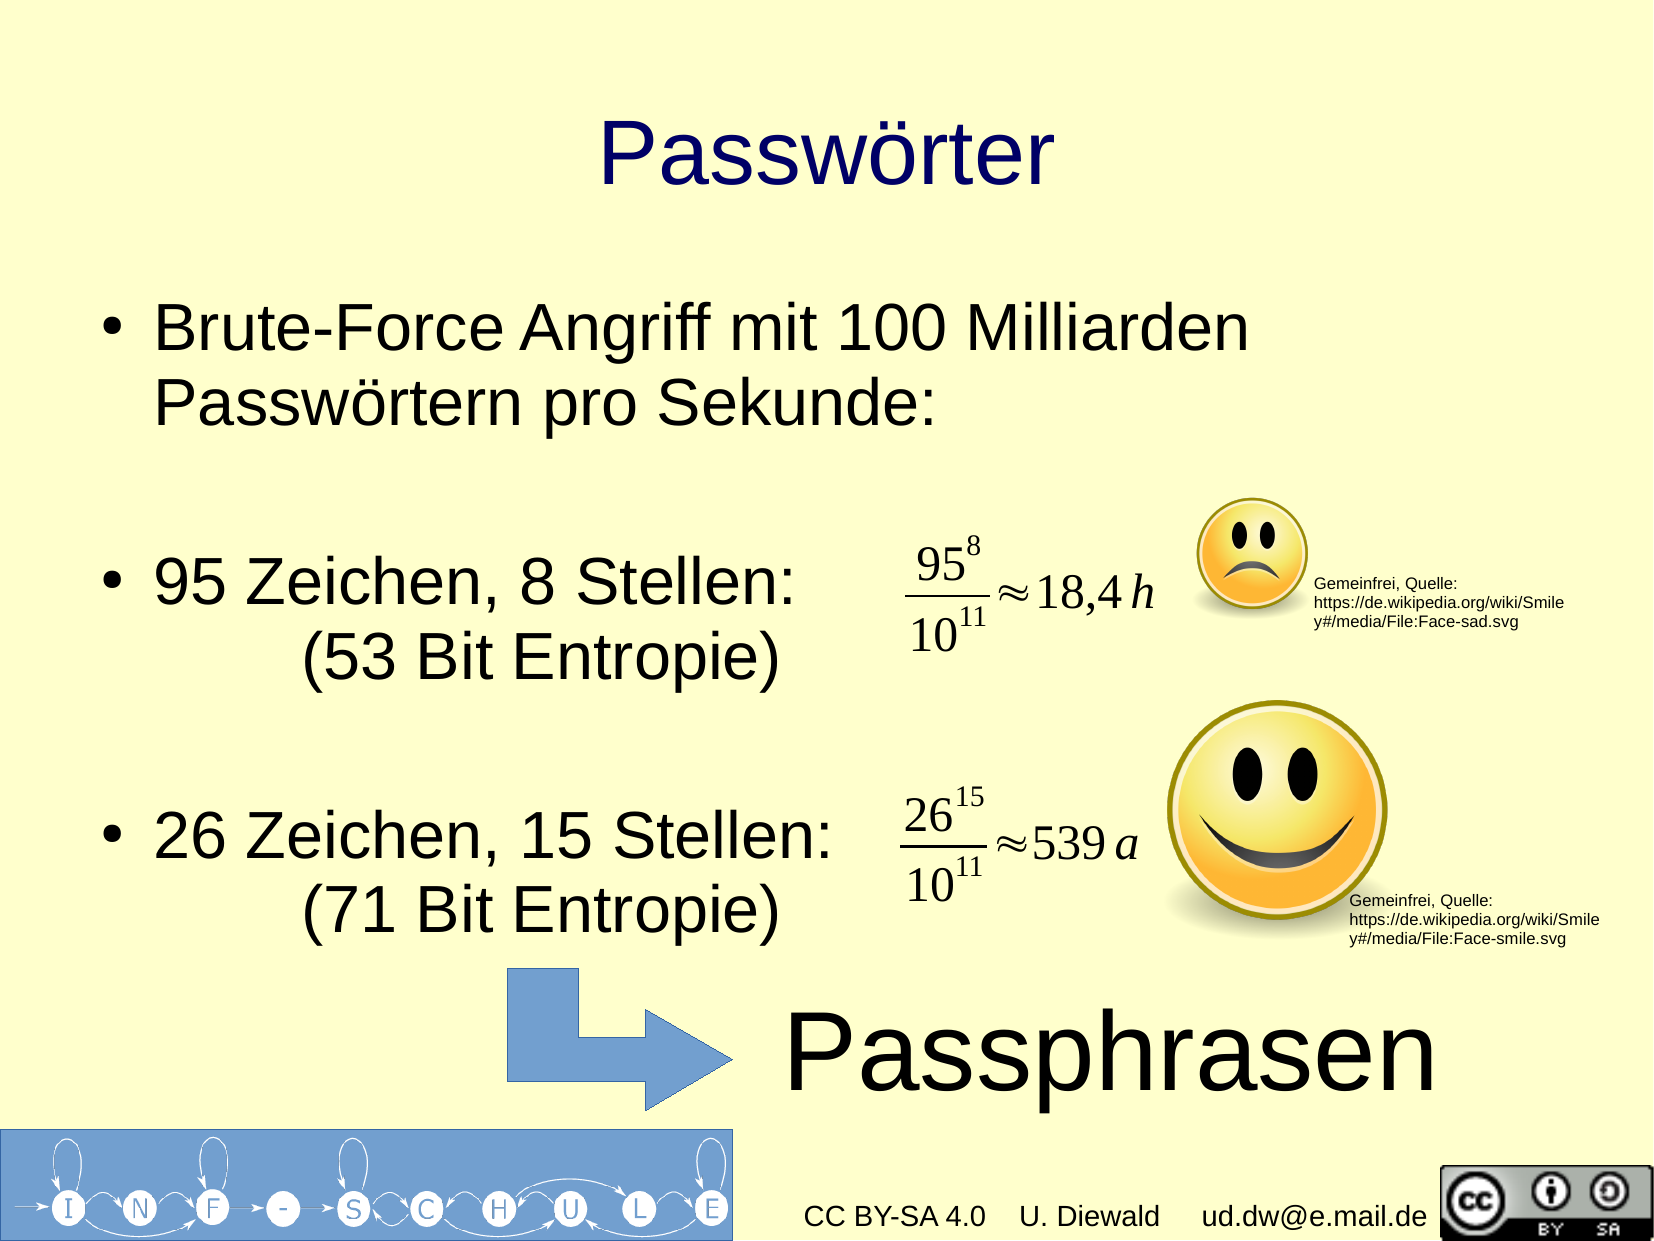

# Passwörter
Brute-Force Angriff mit 100 Milliarden Passwörtern pro Sekunde:
95 Zeichen, 8 Stellen:
		(53 Bit Entropie)
26 Zeichen, 15 Stellen:
		(71 Bit Entropie)
Gemeinfrei, Quelle: https://de.wikipedia.org/wiki/Smiley#/media/File:Face-sad.svg
Gemeinfrei, Quelle: https://de.wikipedia.org/wiki/Smiley#/media/File:Face-smile.svg
Passphrasen